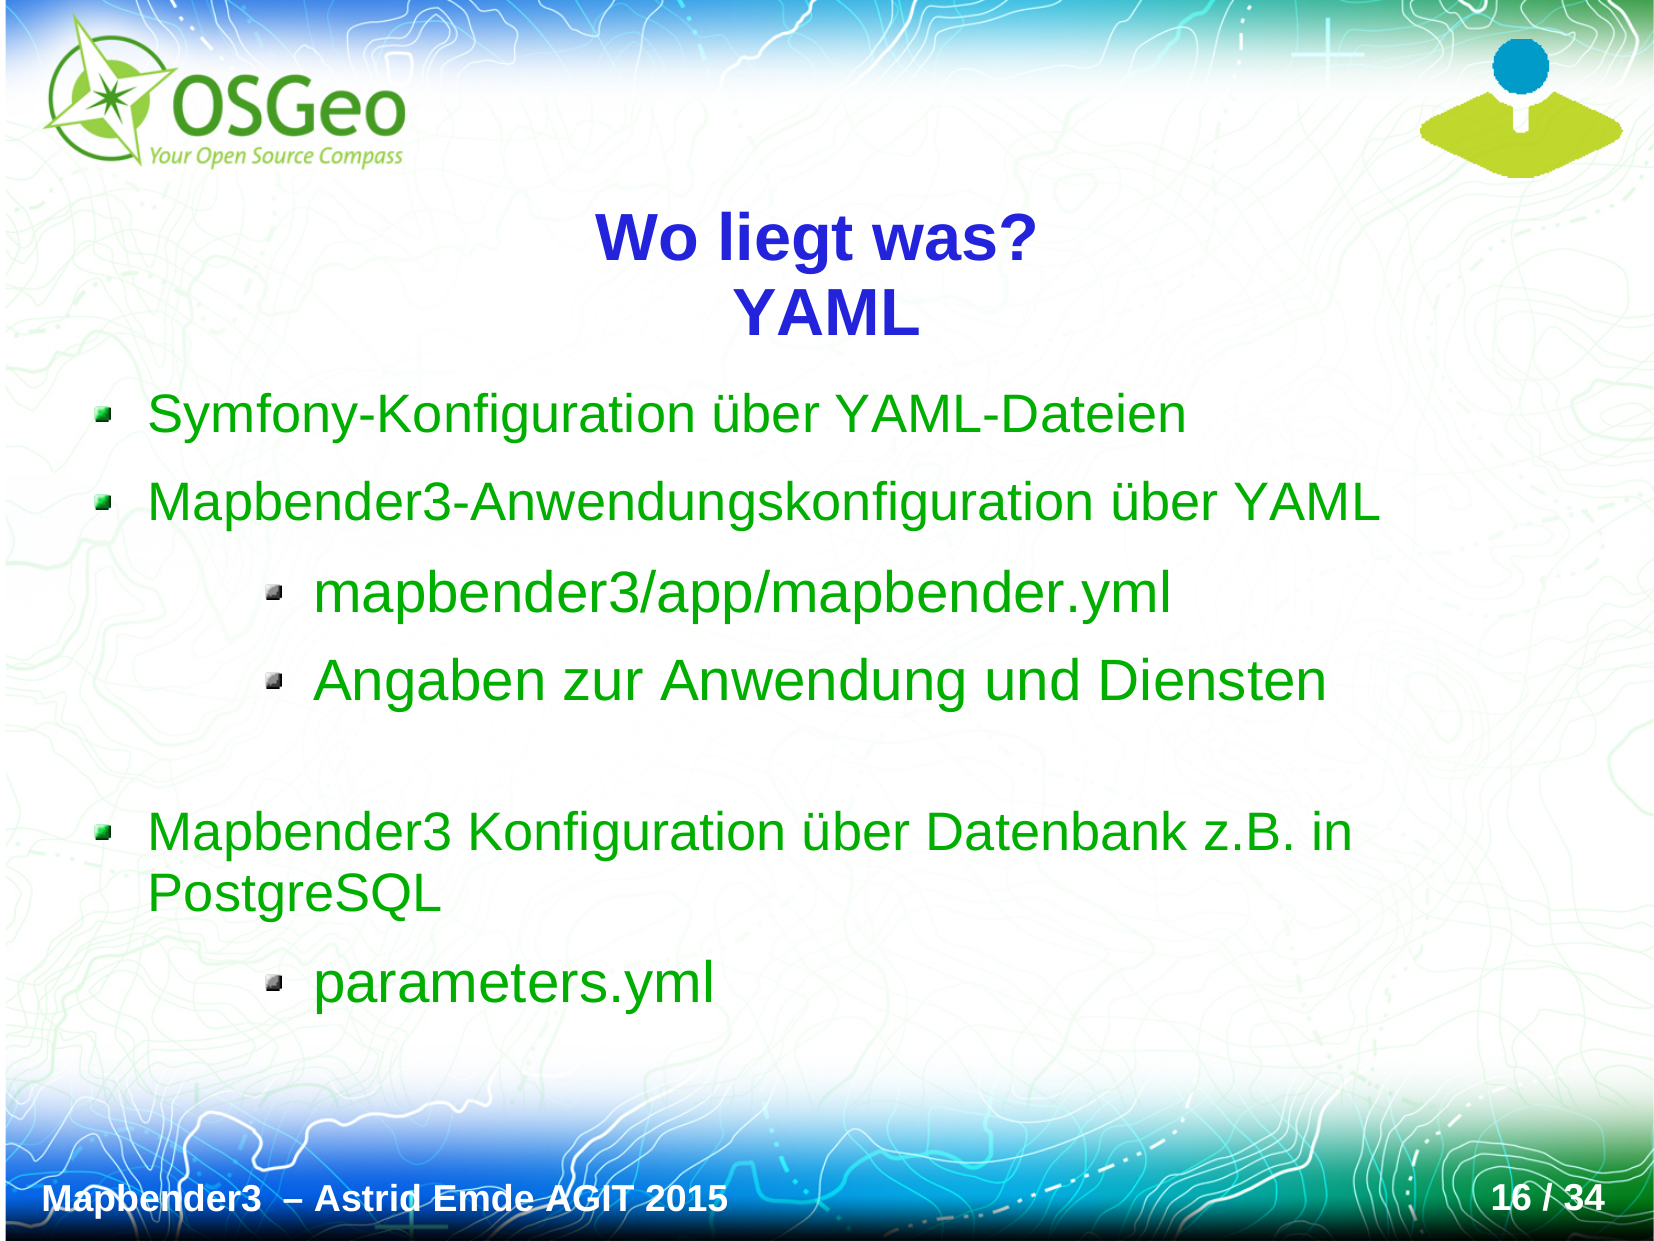

# Wo liegt was? YAML
Symfony-Konfiguration über YAML-Dateien
Mapbender3-Anwendungskonfiguration über YAML
mapbender3/app/mapbender.yml
Angaben zur Anwendung und Diensten
Mapbender3 Konfiguration über Datenbank z.B. in PostgreSQL
parameters.yml